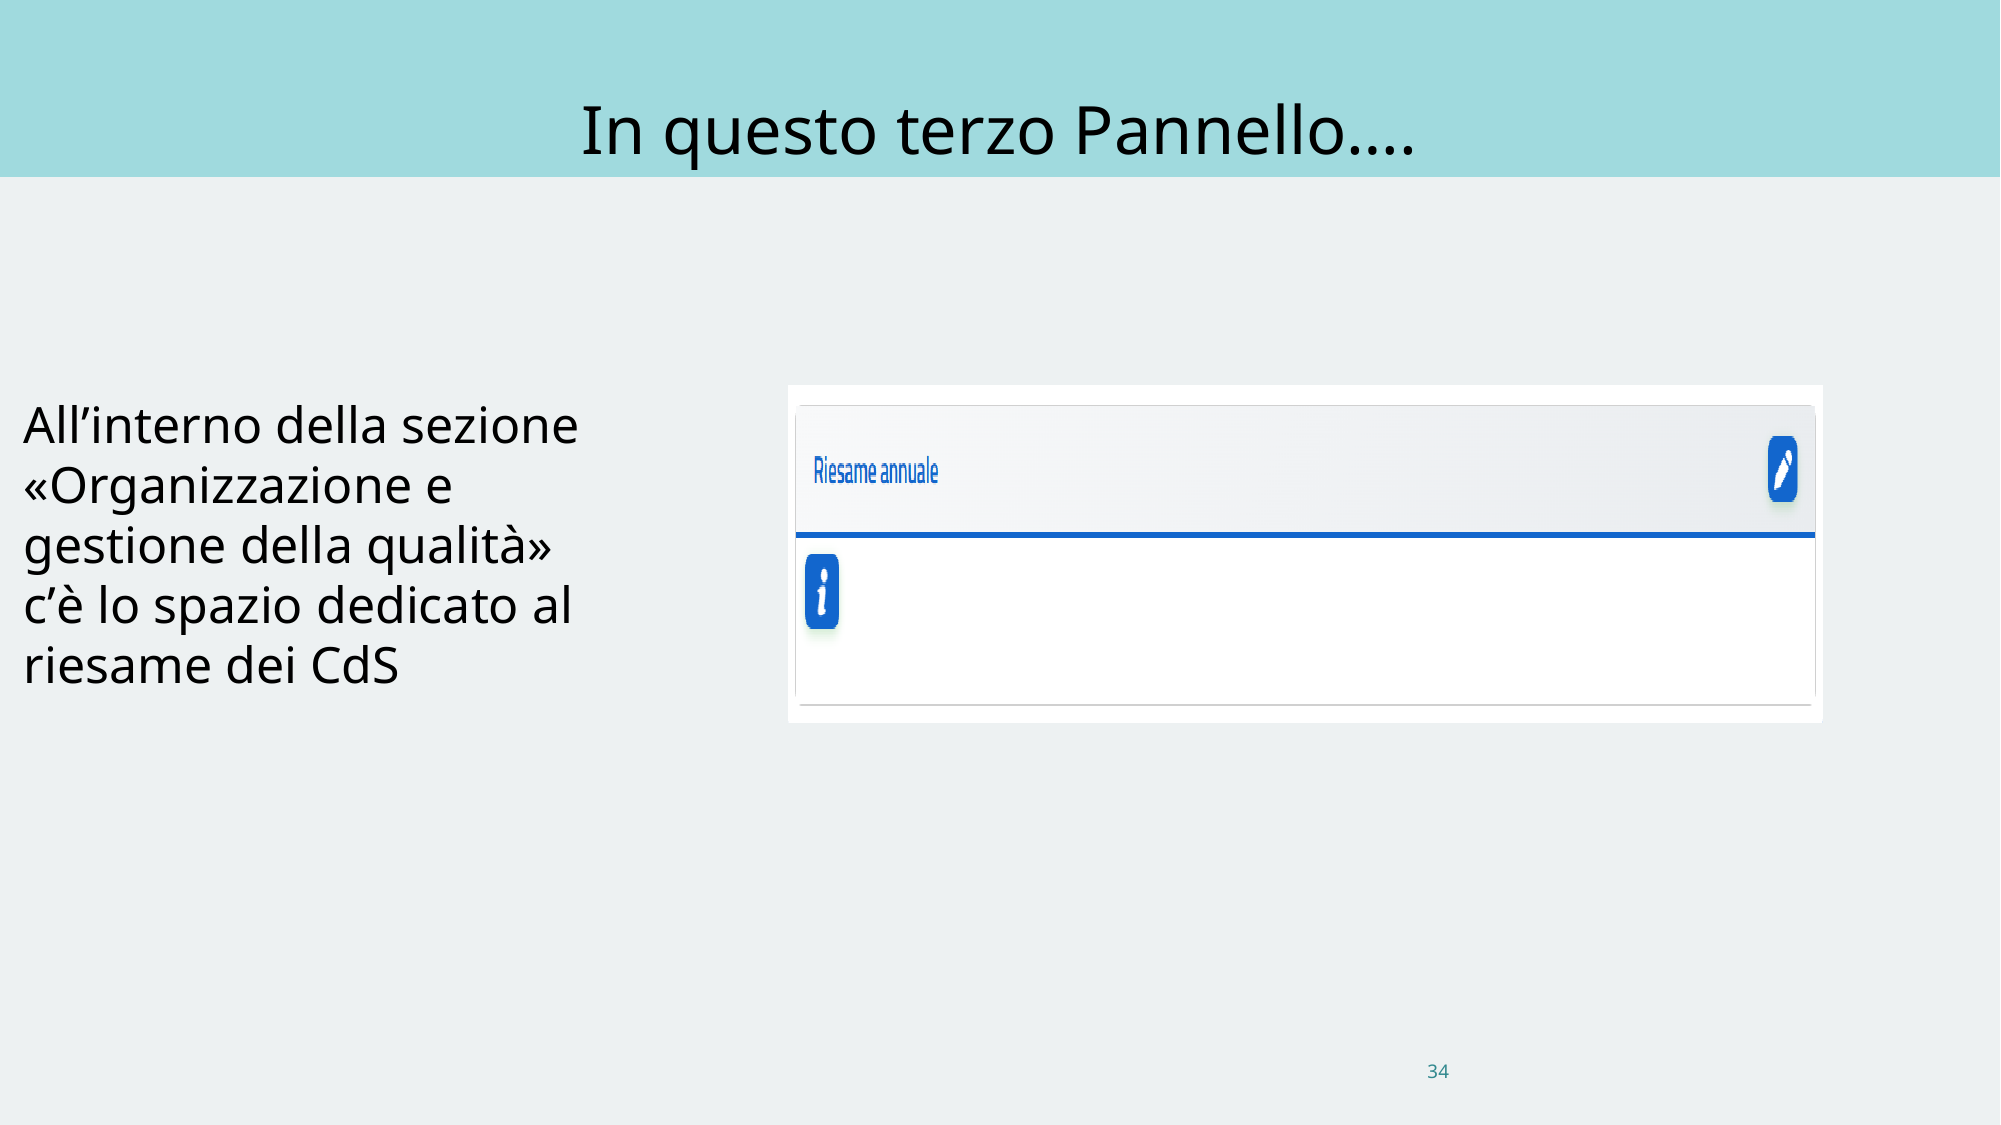

In questo terzo Pannello….
All’interno della sezione «Organizzazione e gestione della qualità»
c’è lo spazio dedicato al riesame dei CdS
#